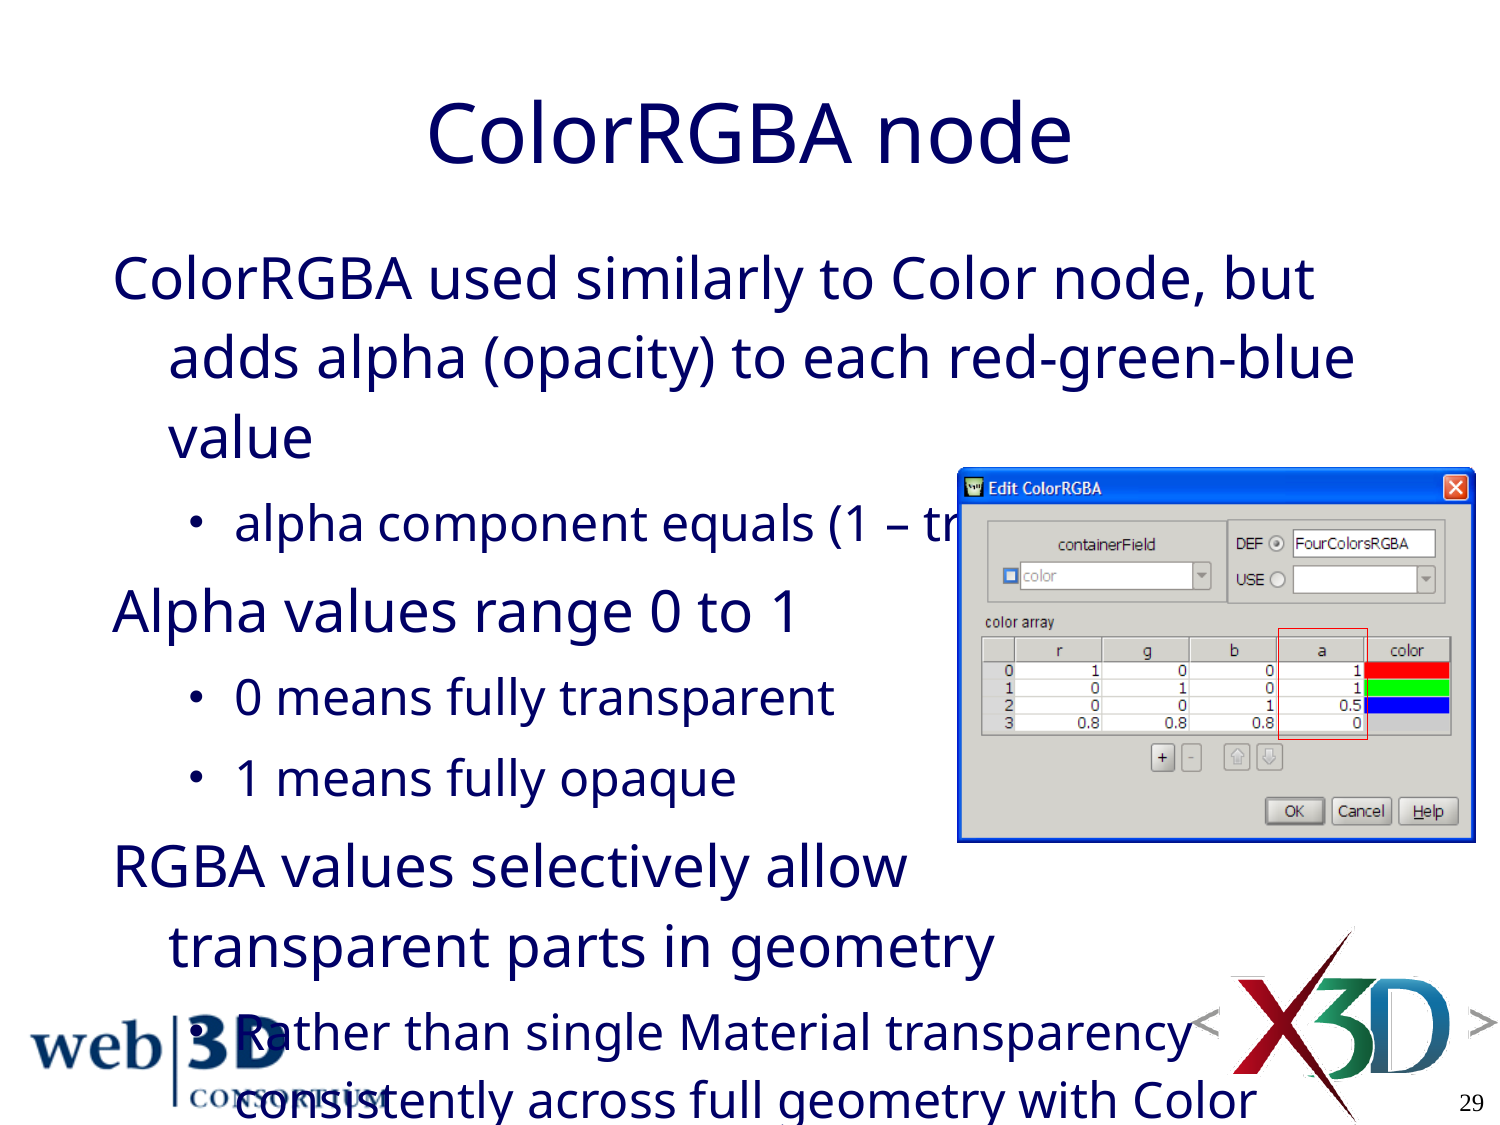

# ColorRGBA node
ColorRGBA used similarly to Color node, but adds alpha (opacity) to each red-green-blue value
alpha component equals (1 – transparency)
Alpha values range 0 to 1
0 means fully transparent
1 means fully opaque
RGBA values selectively allow transparent parts in geometry
Rather than single Material transparency consistently across full geometry with Color node